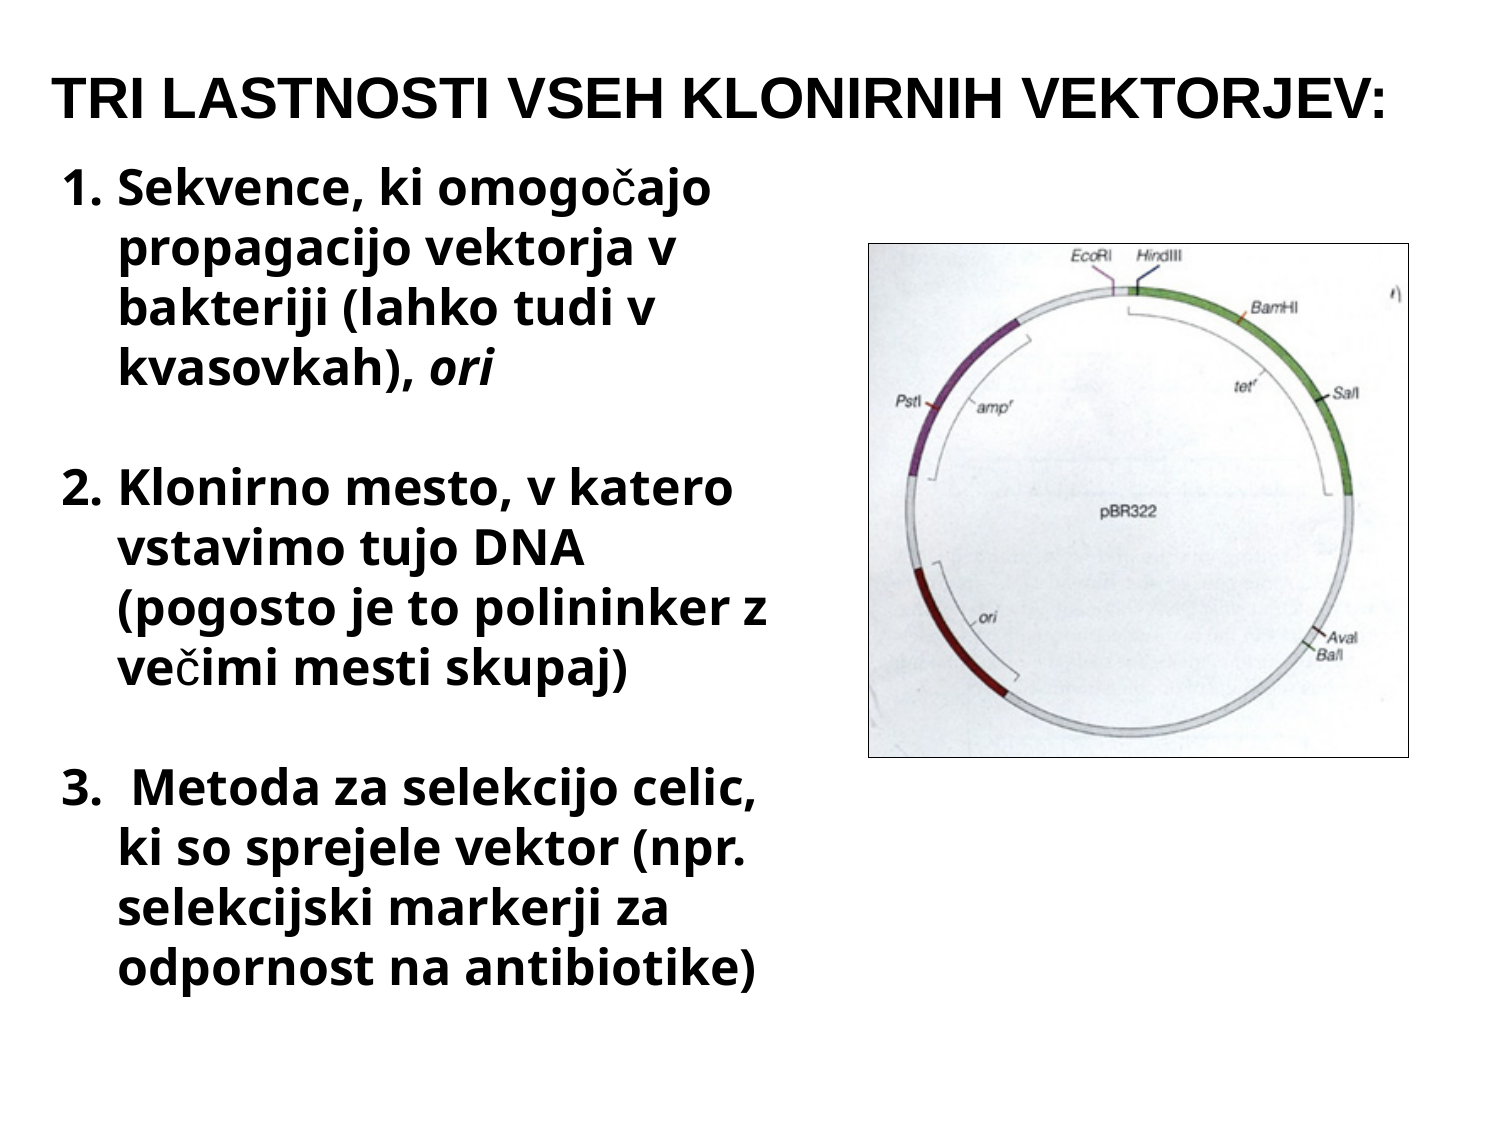

TRI LASTNOSTI VSEH KLONIRNIH VEKTORJEV:
Sekvence, ki omogočajo propagacijo vektorja v bakteriji (lahko tudi v kvasovkah), ori
Klonirno mesto, v katero vstavimo tujo DNA (pogosto je to polininker z večimi mesti skupaj)
 Metoda za selekcijo celic, ki so sprejele vektor (npr. selekcijski markerji za odpornost na antibiotike)